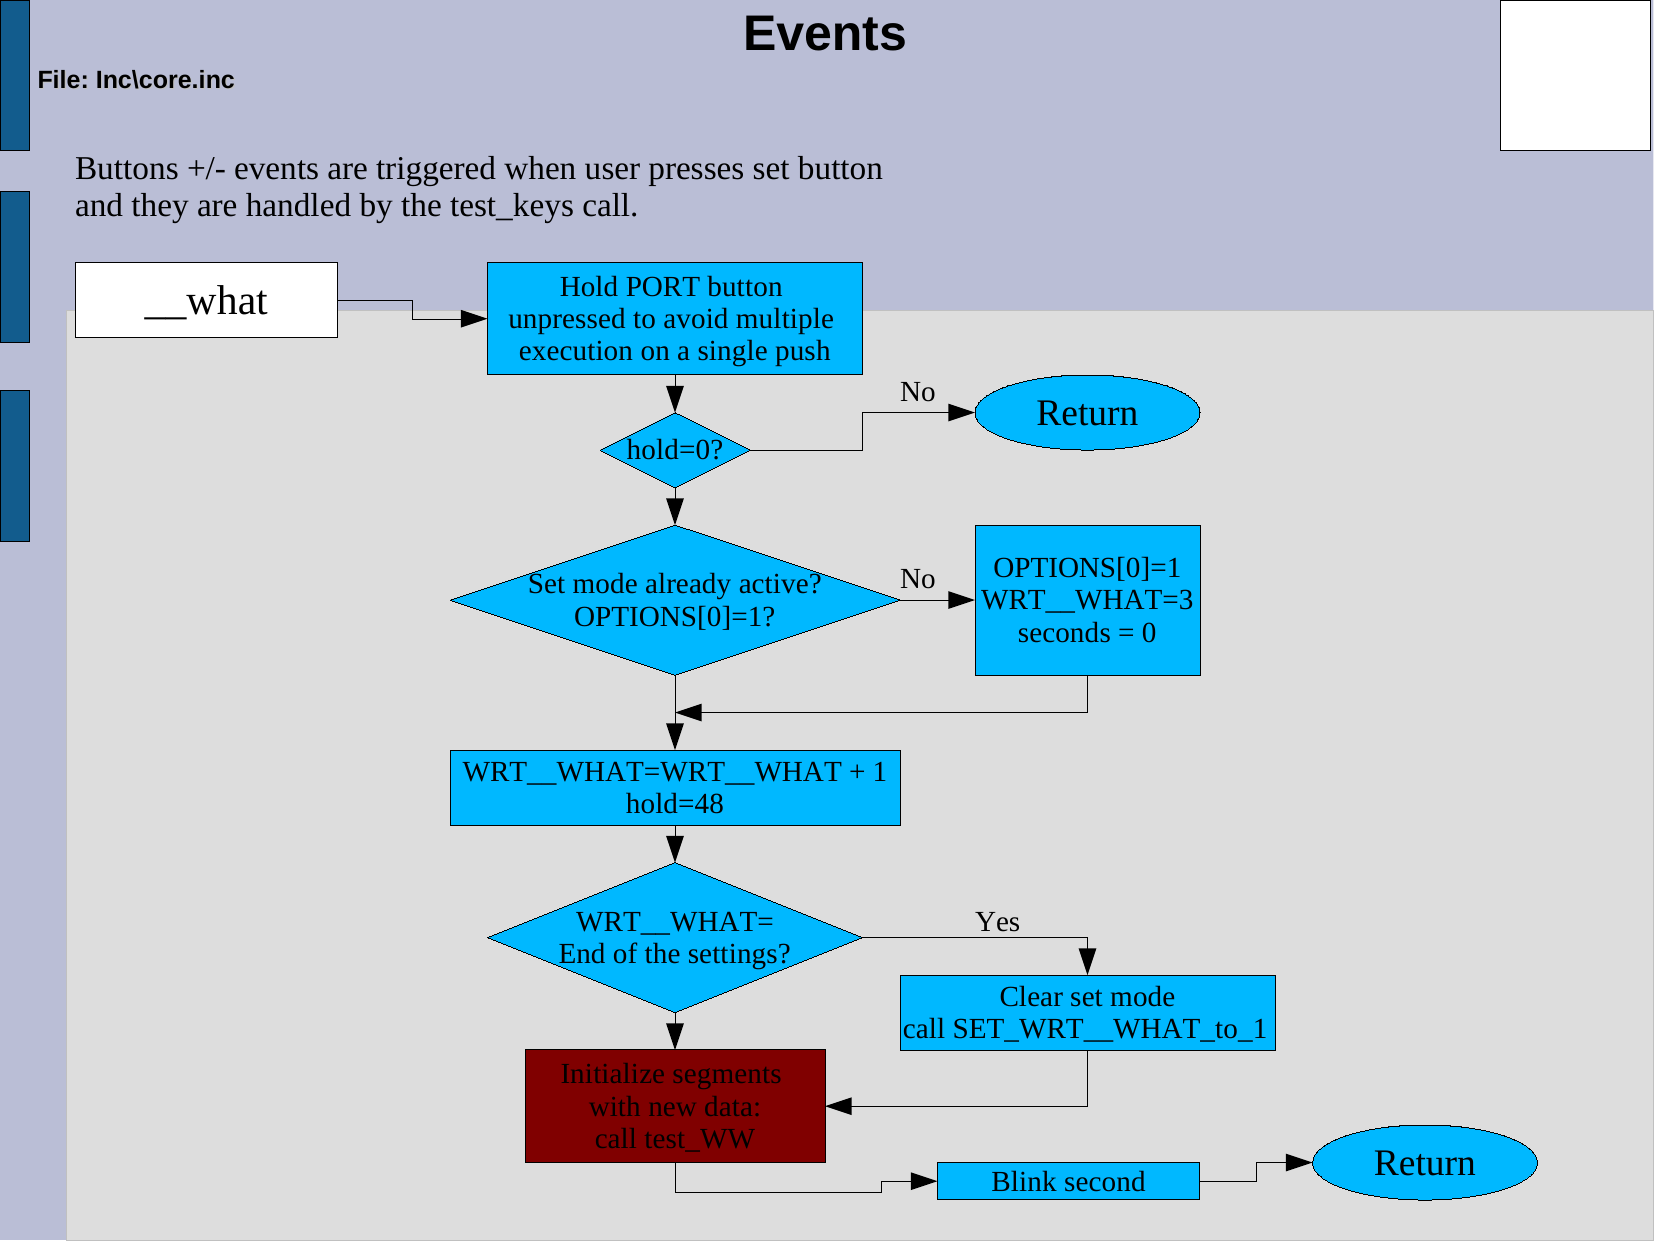

# Events
File: Inc\core.inc
Buttons +/- events are triggered when user presses set button
and they are handled by the test_keys call.
__what
Hold PORT button
unpressed to avoid multiple
execution on a single push
No
Return
hold=0?
Set mode already active?
OPTIONS[0]=1?
OPTIONS[0]=1
WRT__WHAT=3
seconds = 0
No
WRT__WHAT=WRT__WHAT + 1
hold=48
WRT__WHAT=
End of the settings?
Yes
Clear set mode
call SET_WRT__WHAT_to_1
Initialize segments
with new data:
call test_WW
Return
Blink second